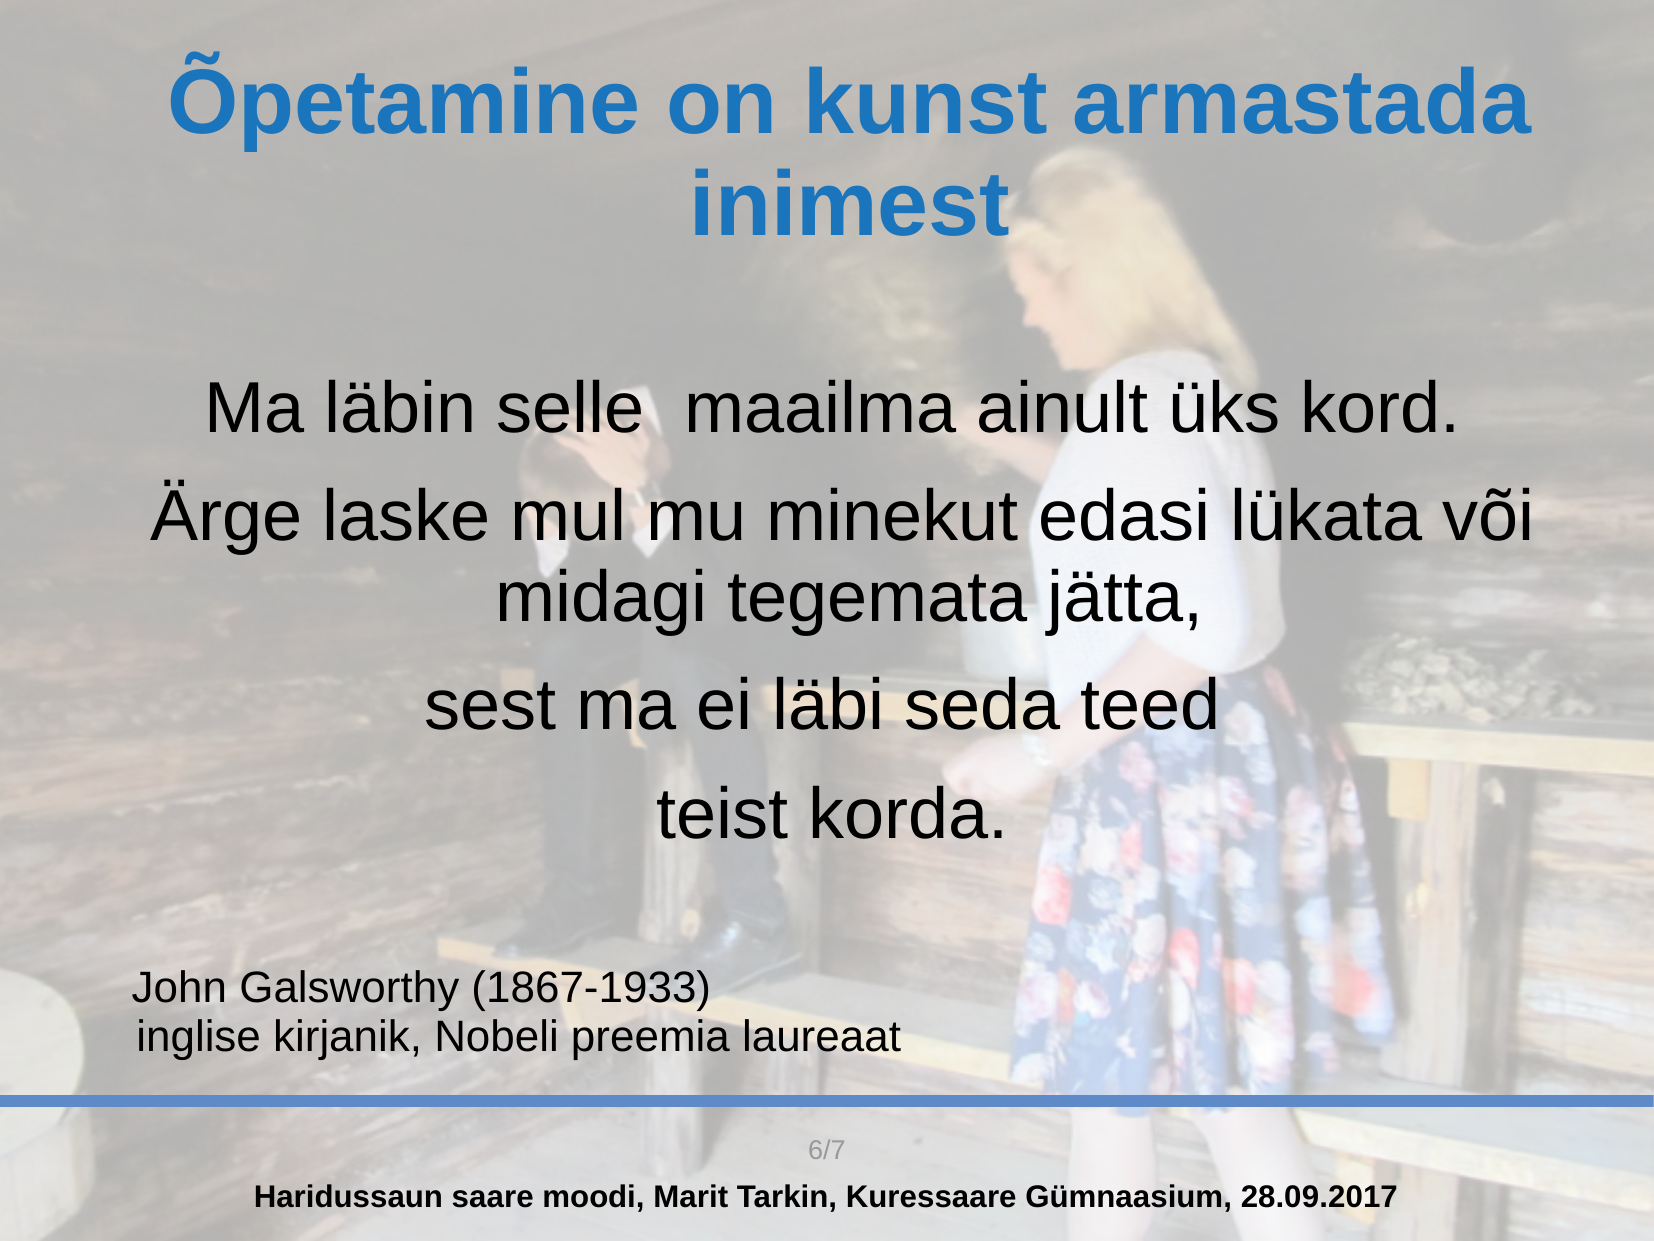

# Õpetamine on kunst armastada inimest
Ma läbin selle maailma ainult üks kord.
 Ärge laske mul mu minekut edasi lükata või midagi tegemata jätta,
sest ma ei läbi seda teed
teist korda.
 John Galsworthy (1867-1933)
inglise kirjanik, Nobeli preemia laureaat